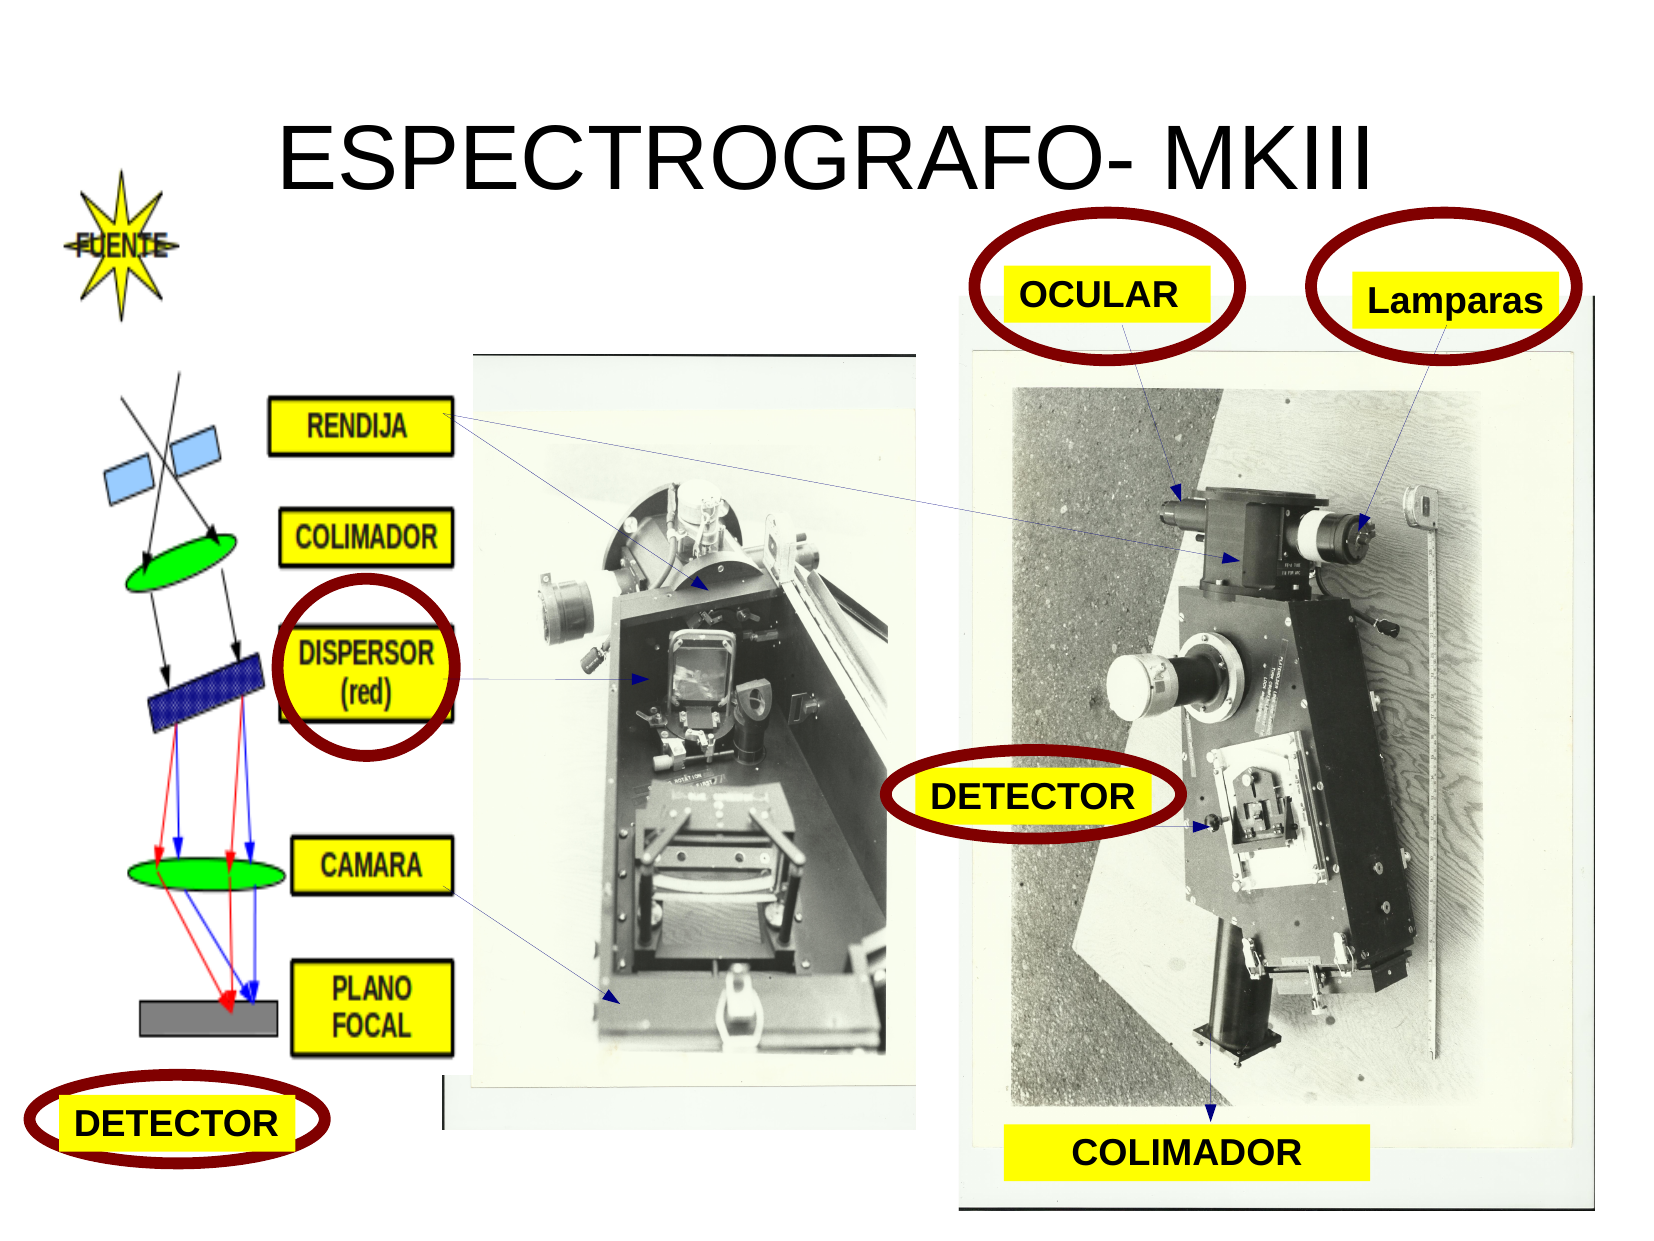

# ESPECTROGRAFO- MKIII
OCULAR
Lamparas
DETECTOR
DETECTOR
COLIMADOR